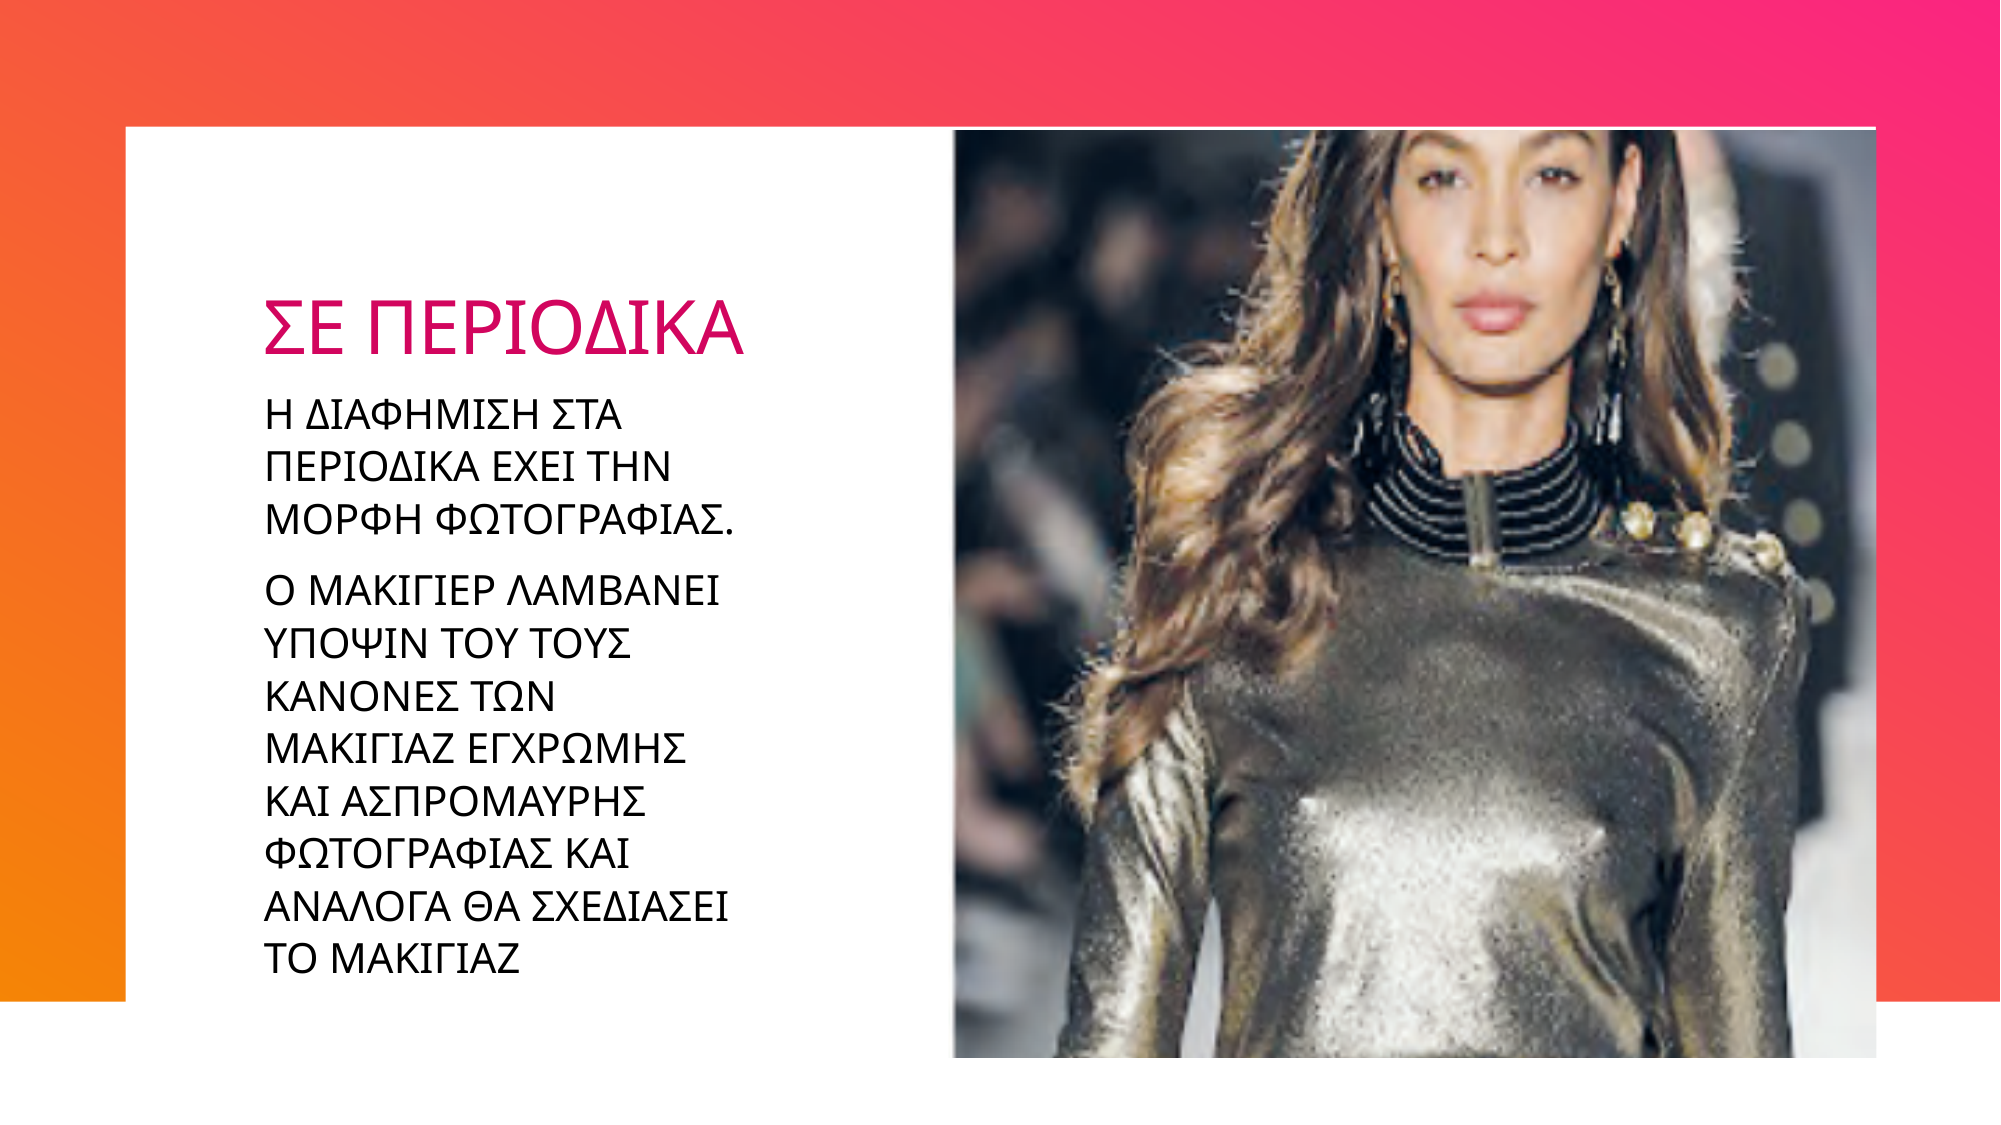

# ΣΕ ΠΕΡΙΟΔΙΚΑ
Η ΔΙΑΦΗΜΙΣΗ ΣΤΑ ΠΕΡΙΟΔΙΚΑ ΕΧΕΙ ΤΗΝ ΜΟΡΦΗ ΦΩΤΟΓΡΑΦΙΑΣ.
Ο ΜΑΚΙΓΙΕΡ ΛΑΜΒΑΝΕΙ ΥΠΟΨΙΝ ΤΟΥ ΤΟΥΣ ΚΑΝΟΝΕΣ ΤΩΝ ΜΑΚΙΓΙΑΖ ΕΓΧΡΩΜΗΣ ΚΑΙ ΑΣΠΡΟΜΑΥΡΗΣ ΦΩΤΟΓΡΑΦΙΑΣ ΚΑΙ ΑΝΑΛΟΓΑ ΘΑ ΣΧΕΔΙΑΣΕΙ ΤΟ ΜΑΚΙΓΙΑΖ